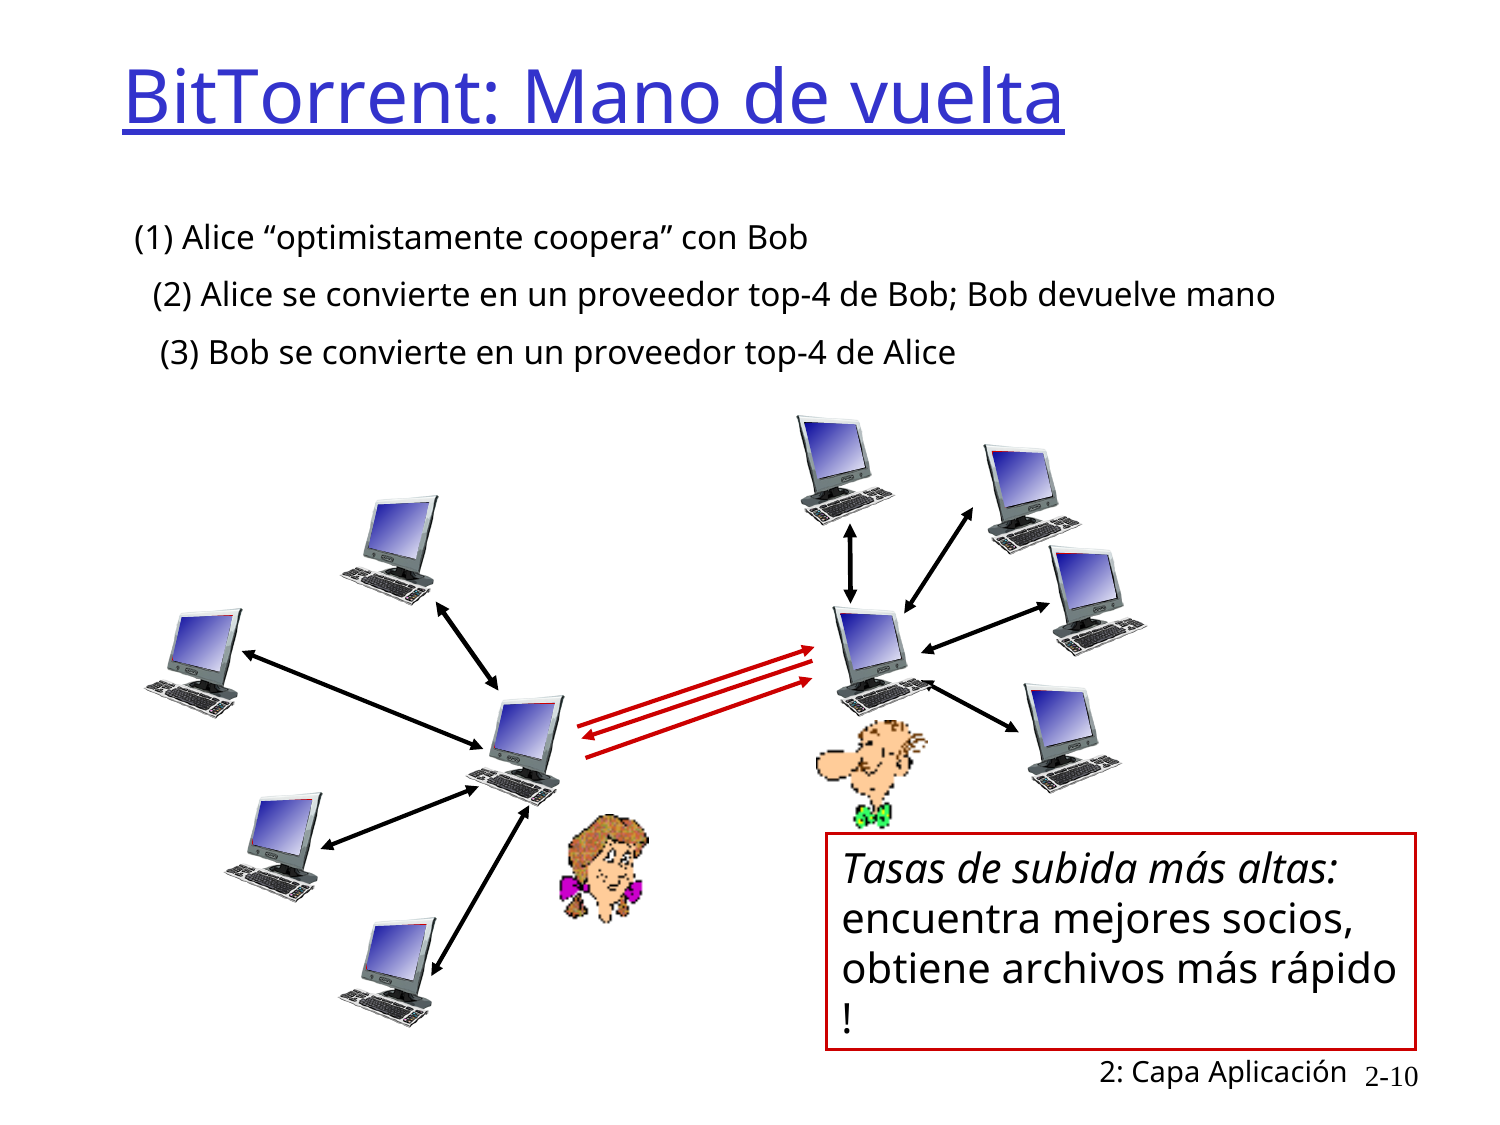

# BitTorrent: Mano de vuelta
(1) Alice “optimistamente coopera” con Bob
(2) Alice se convierte en un proveedor top-4 de Bob; Bob devuelve mano
(3) Bob se convierte en un proveedor top-4 de Alice
Tasas de subida más altas: encuentra mejores socios, obtiene archivos más rápido !